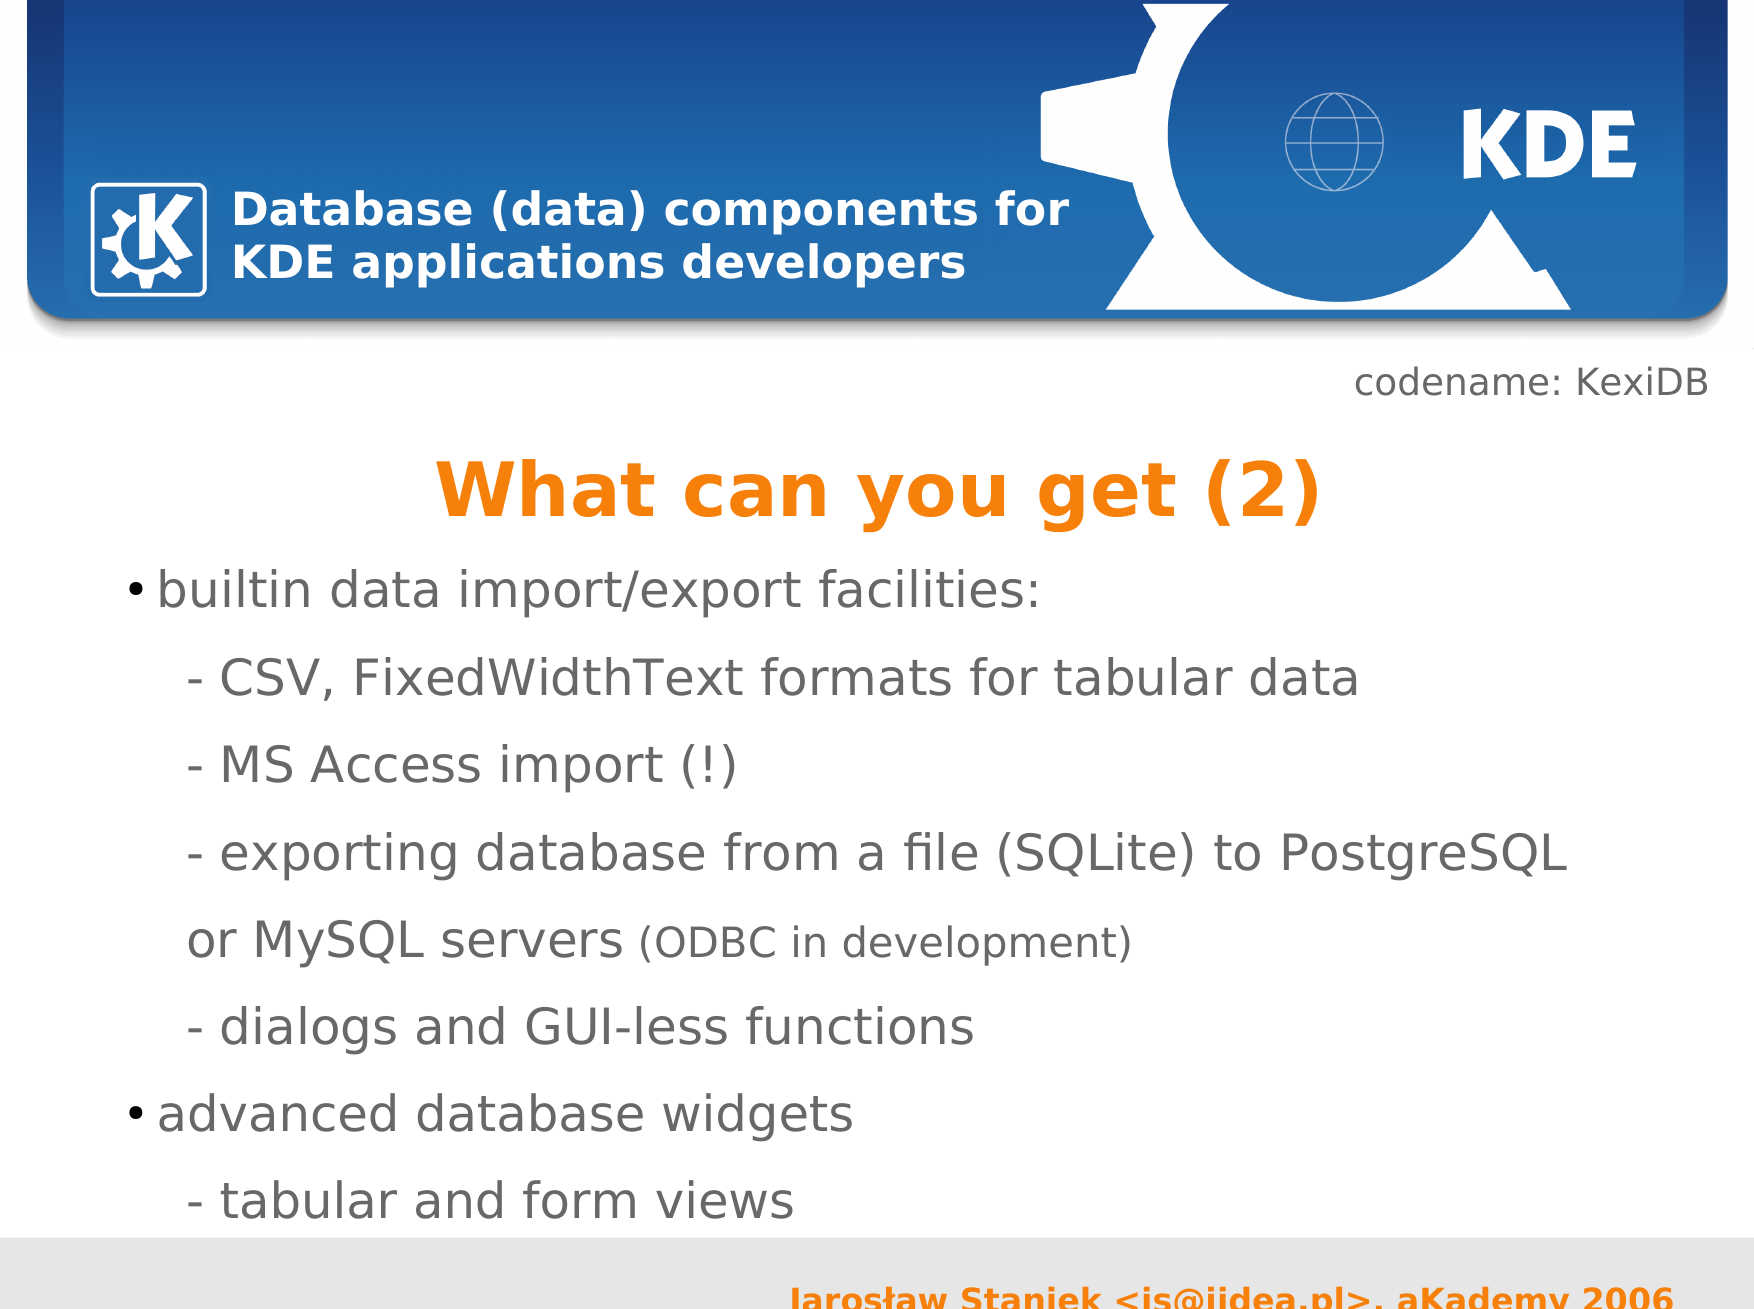

What can you get (2)
builtin data import/export facilities:
- CSV, FixedWidthText formats for tabular data
- MS Access import (!)
- exporting database from a file (SQLite) to PostgreSQL or MySQL servers (ODBC in development)
- dialogs and GUI-less functions
advanced database widgets
- tabular and form views